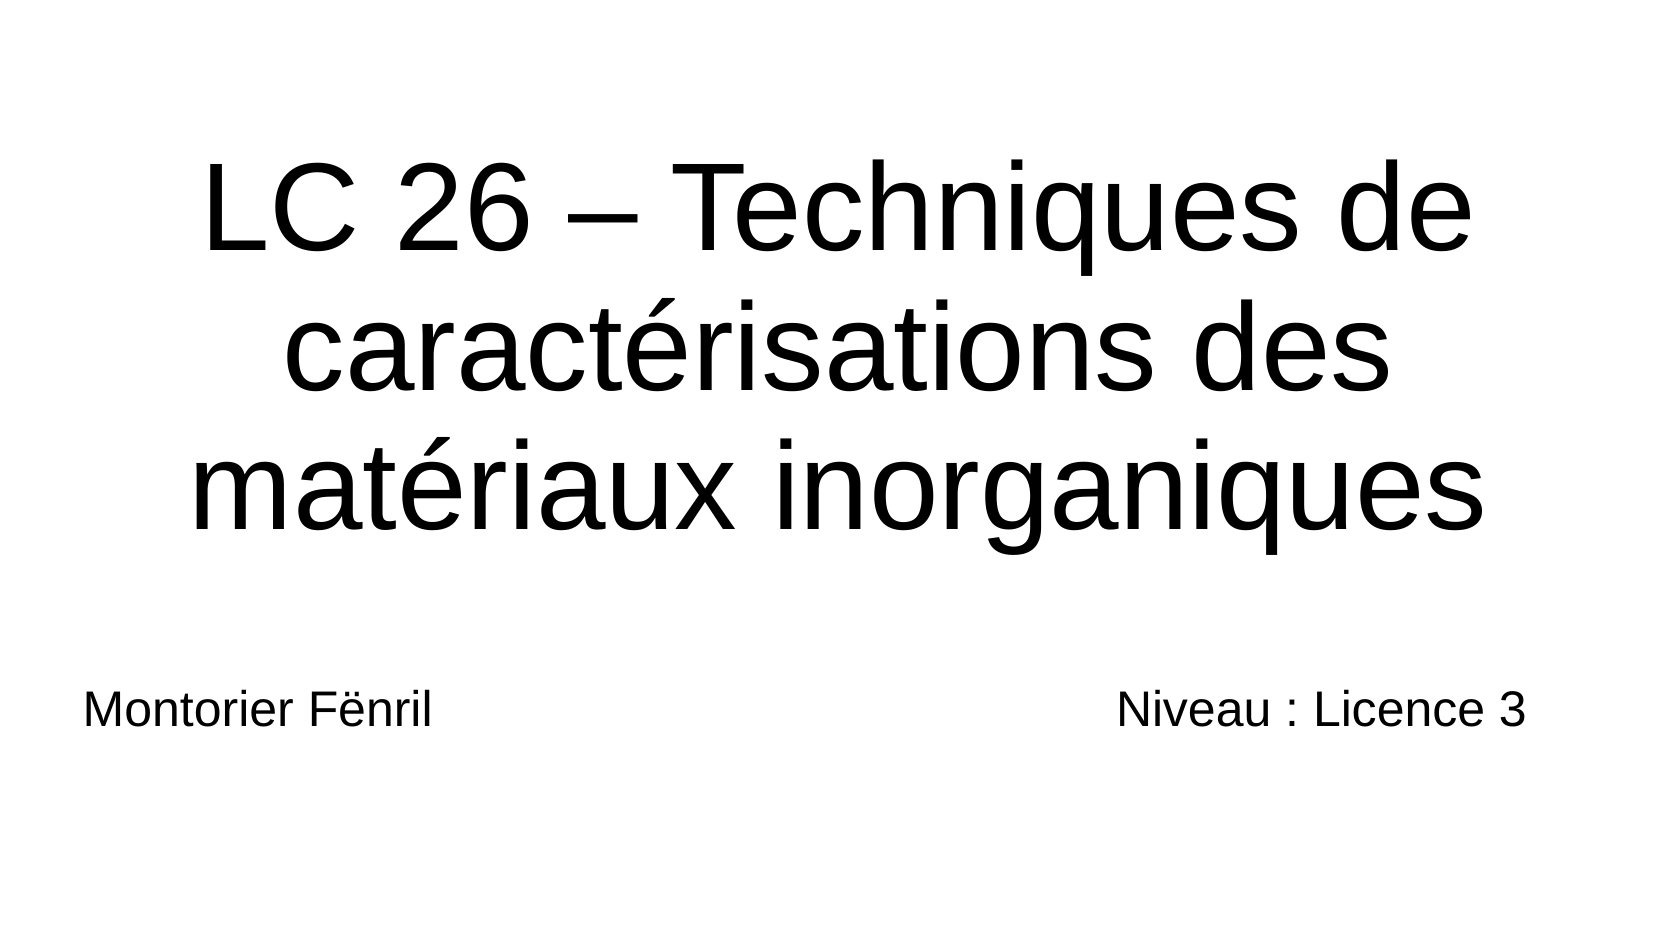

# LC 26 – Techniques de caractérisations des matériaux inorganiques
Montorier Fënril										Niveau : Licence 3